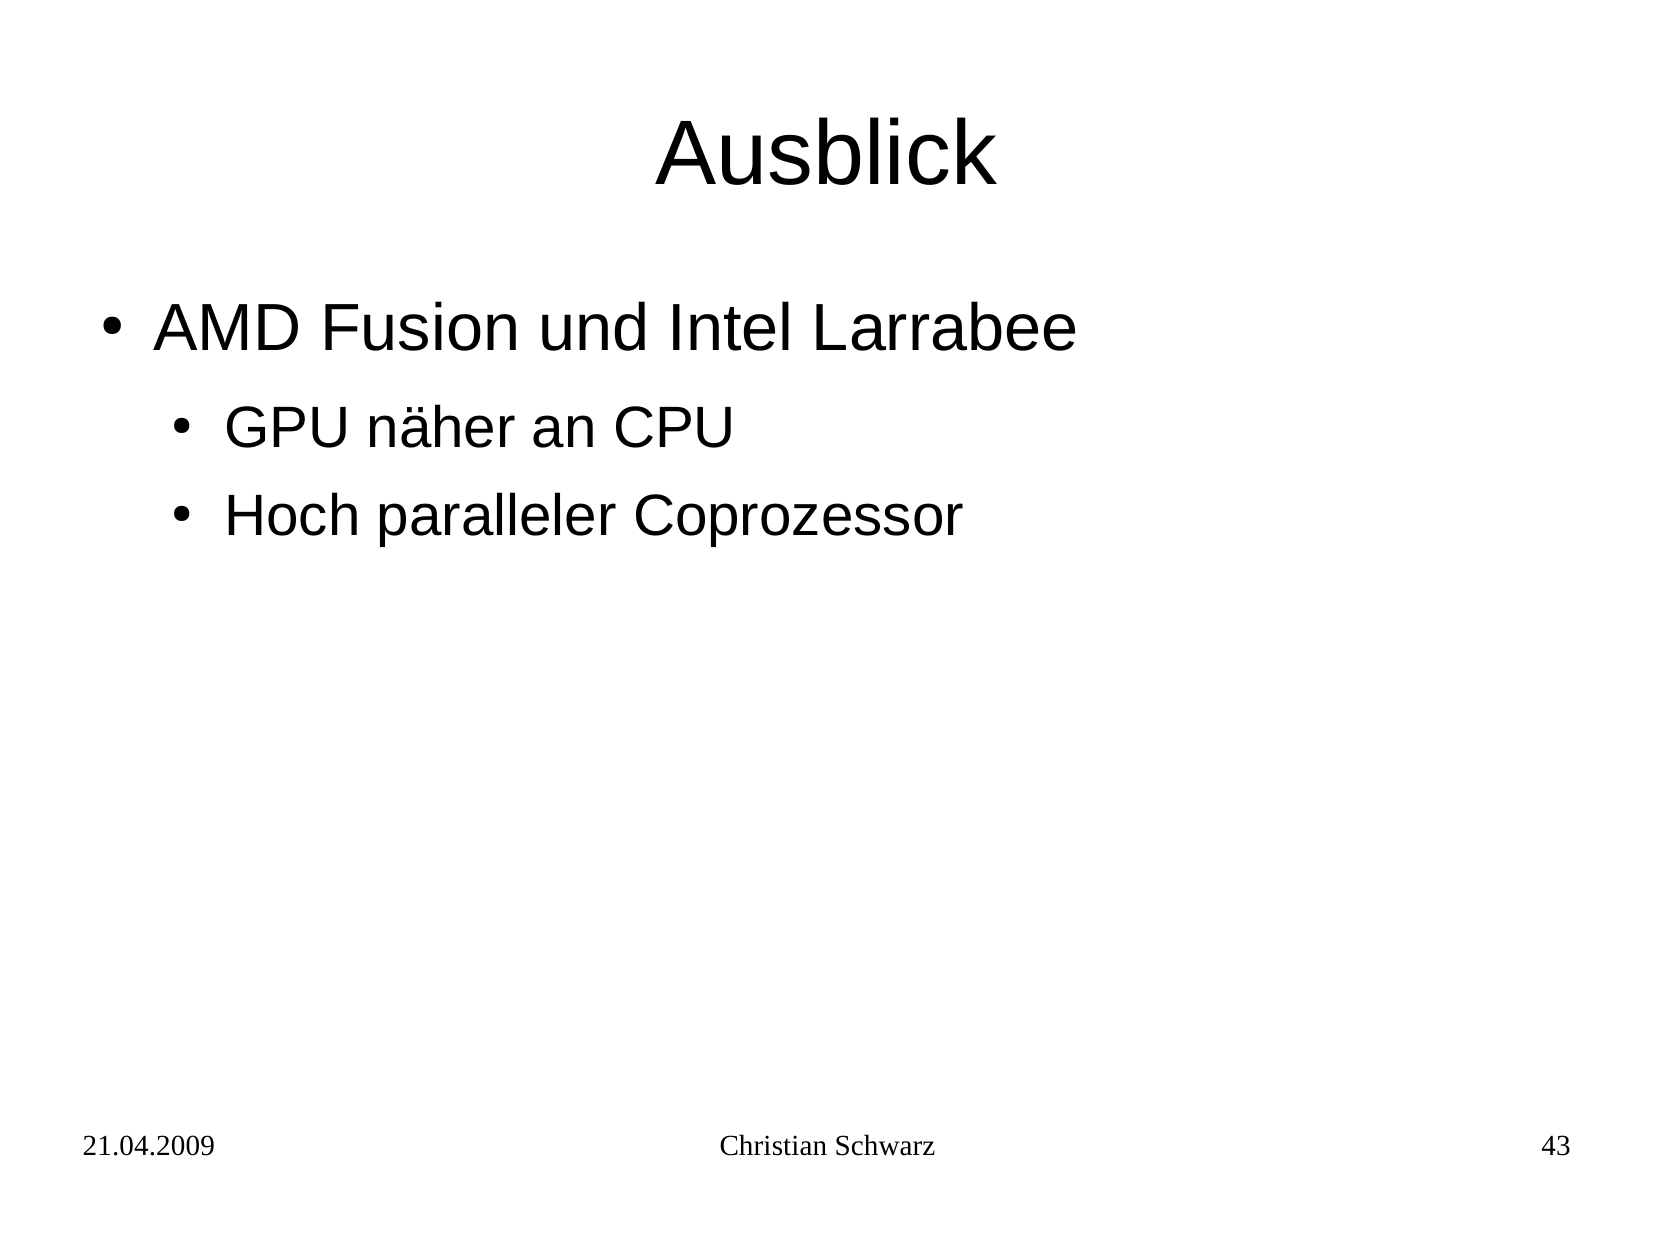

# Ausblick
AMD Fusion und Intel Larrabee
GPU näher an CPU
Hoch paralleler Coprozessor
21.04.2009
Christian Schwarz
43